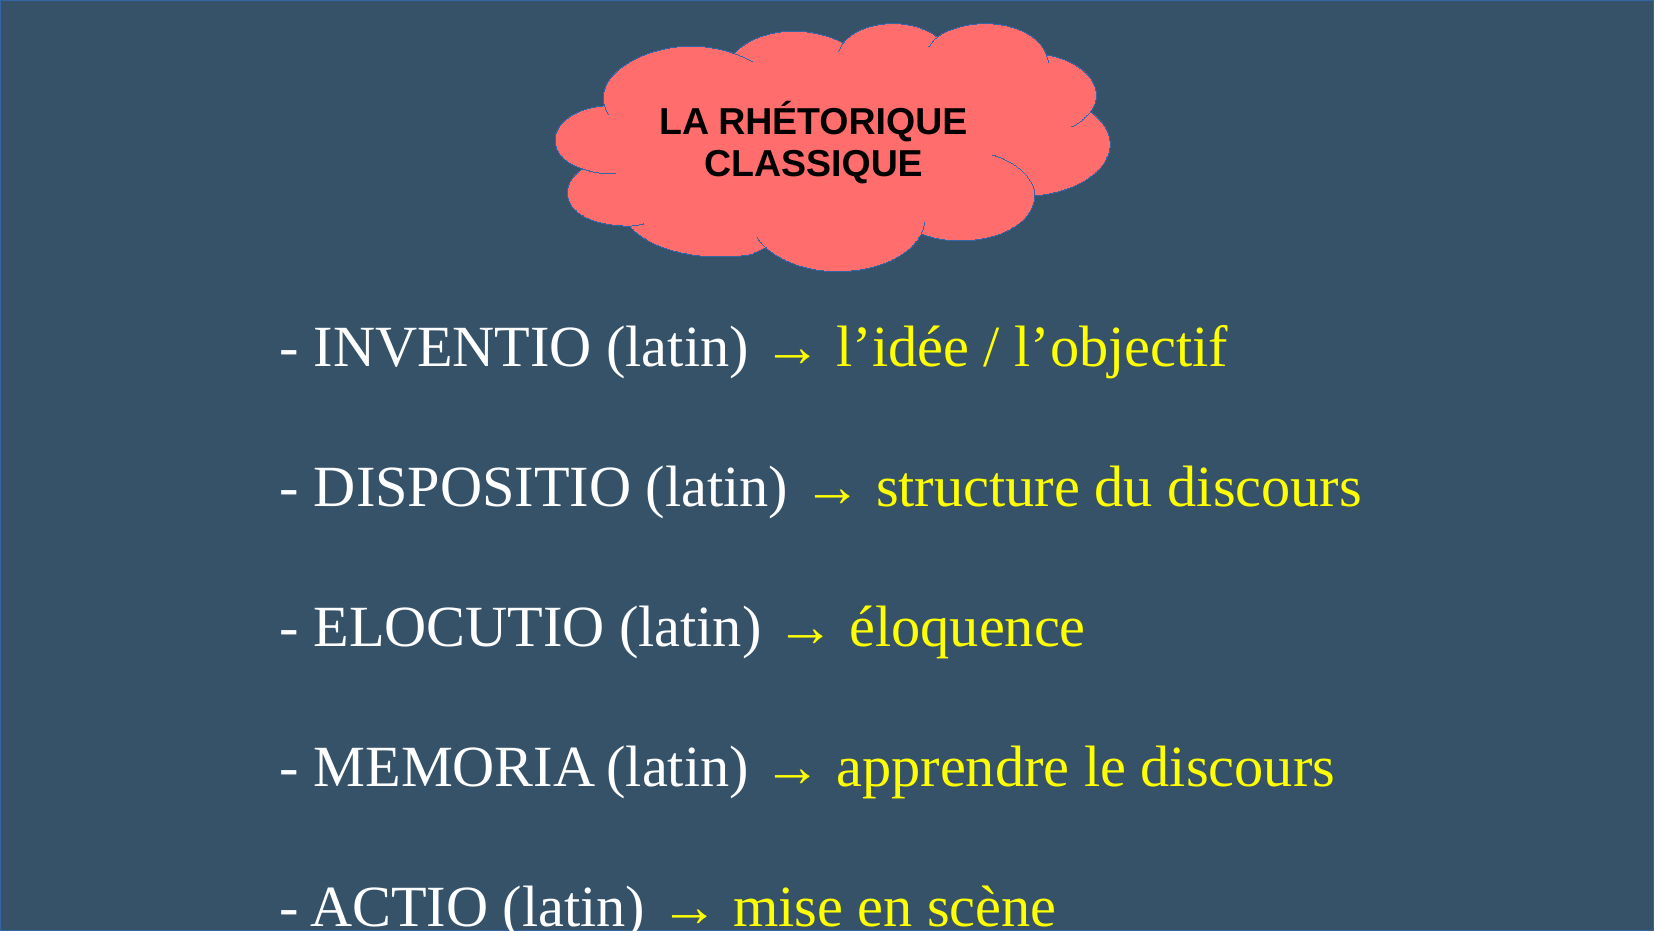

LA RHÉTORIQUE
CLASSIQUE
# - INVENTIO (latin) → l’idée / l’objectif - DISPOSITIO (latin) → structure du discours - ELOCUTIO (latin) → éloquence - MEMORIA (latin) → apprendre le discours - ACTIO (latin) → mise en scène